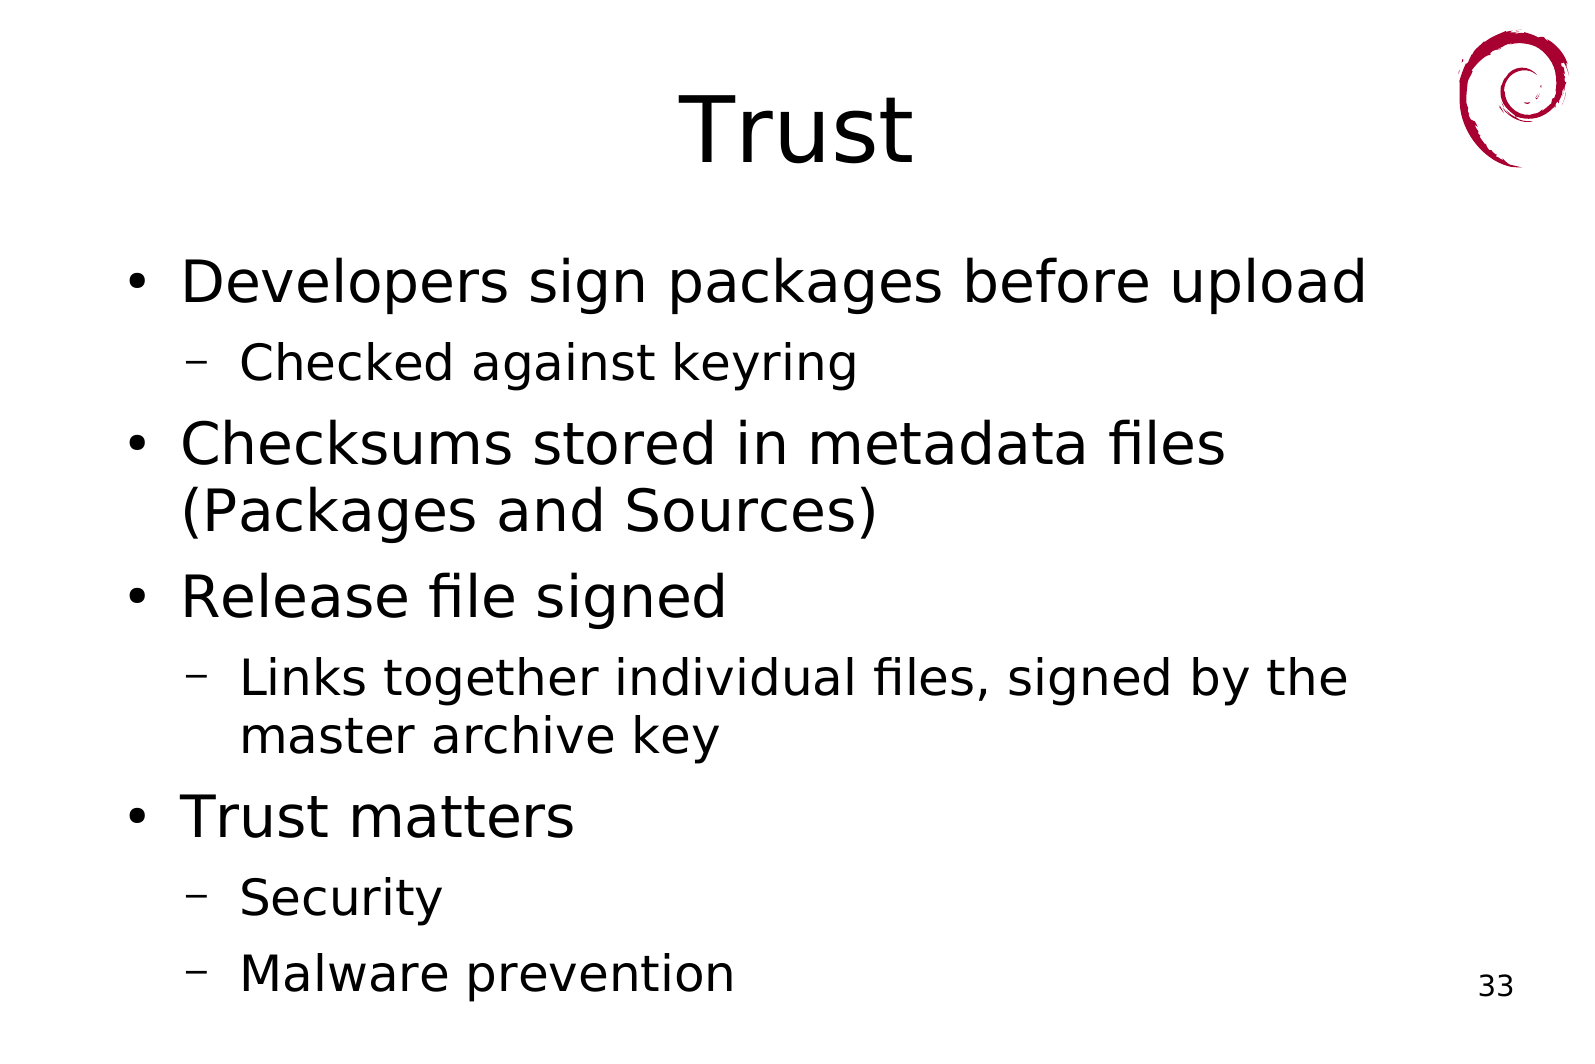

# Trust
Developers sign packages before upload
Checked against keyring
Checksums stored in metadata files (Packages and Sources)
Release file signed
Links together individual files, signed by the master archive key
Trust matters
Security
Malware prevention
33